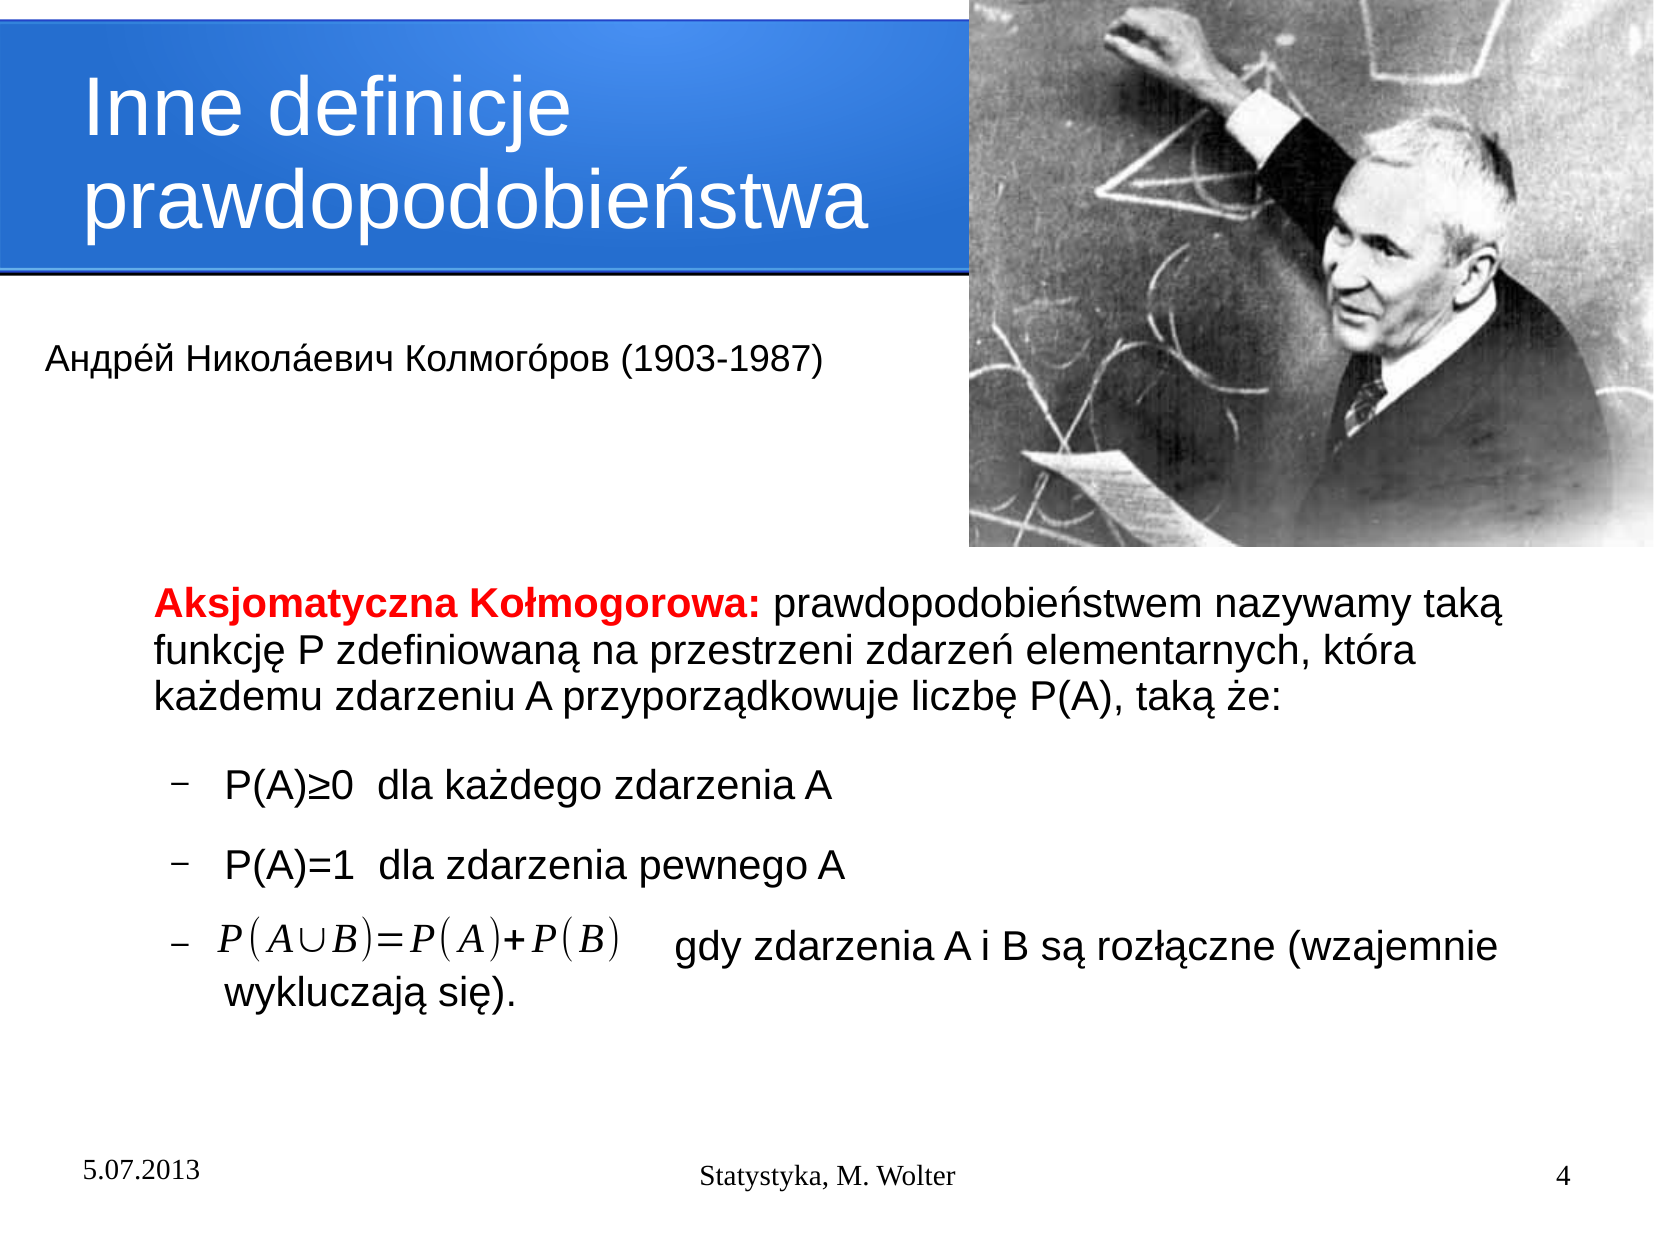

# Inne definicje prawdopodobieństwa
Андре́й Никола́евич Колмого́ров (1903-1987)
Aksjomatyczna Kołmogorowa: prawdopodobieństwem nazywamy taką funkcję P zdefiniowaną na przestrzeni zdarzeń elementarnych, która każdemu zdarzeniu A przyporządkowuje liczbę P(A), taką że:
P(A)≥0 dla każdego zdarzenia A
P(A)=1 dla zdarzenia pewnego A
						gdy zdarzenia A i B są rozłączne (wzajemnie wykluczają się).
5.07.2013
Statystyka, M. Wolter
4